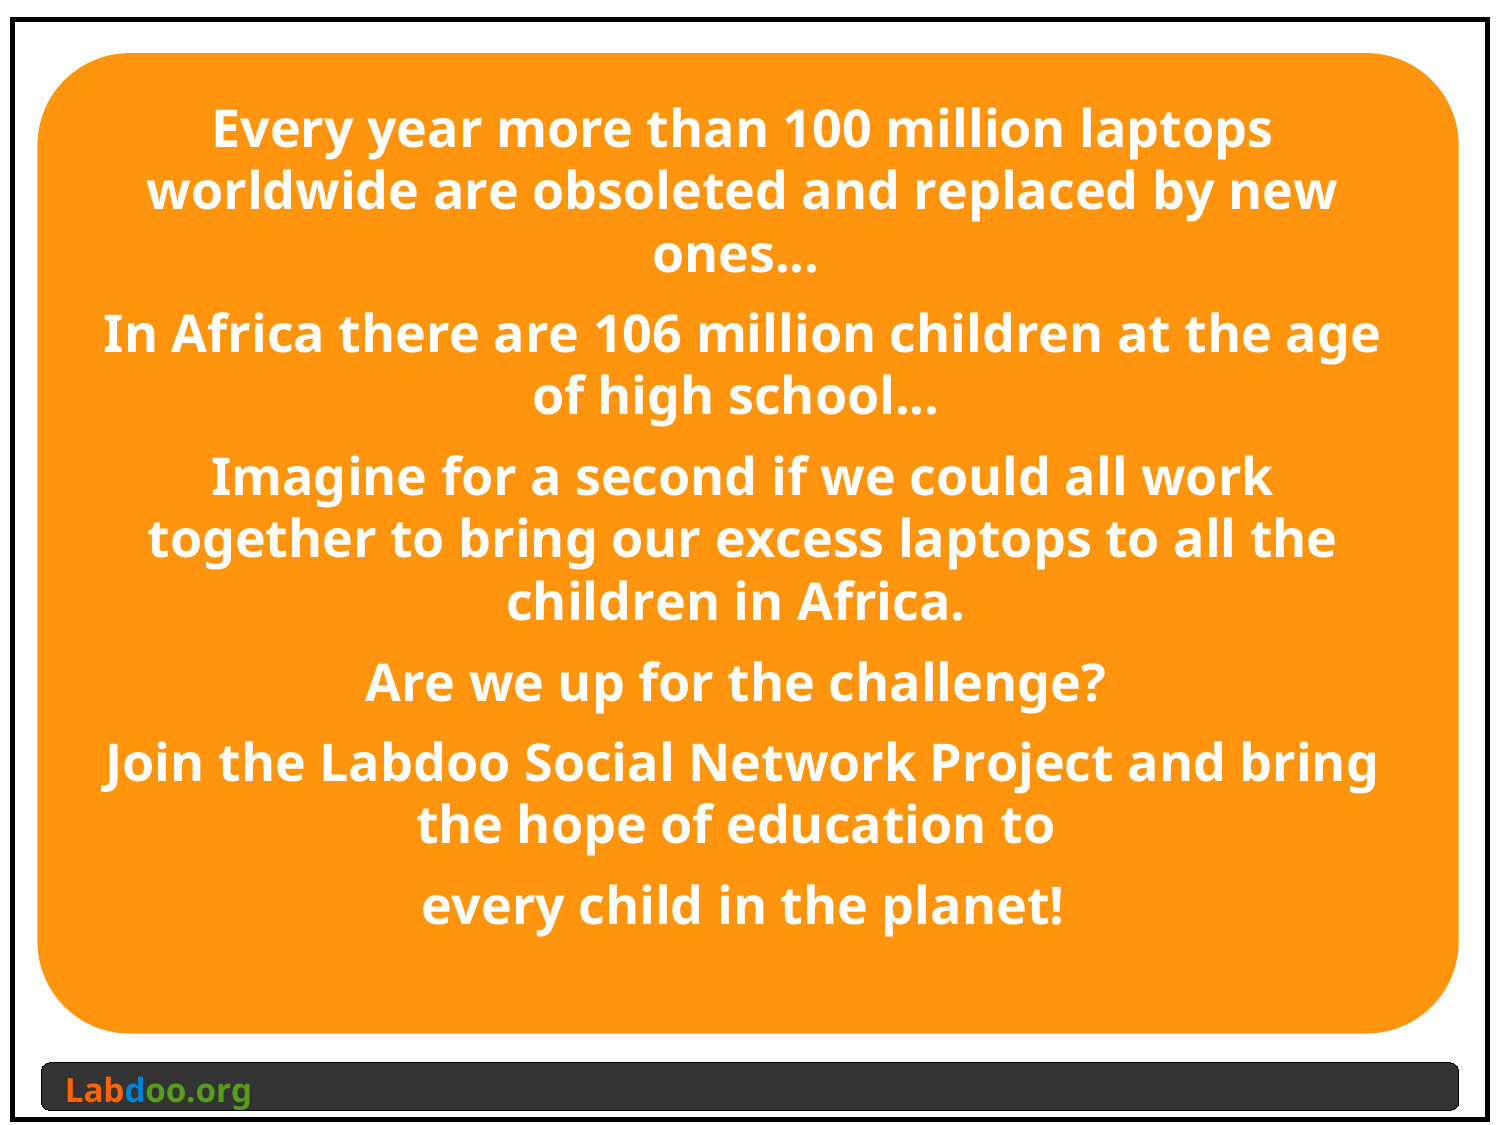

Every year more than 100 million laptops worldwide are obsoleted and replaced by new ones...
In Africa there are 106 million children at the age of high school...
Imagine for a second if we could all work together to bring our excess laptops to all the children in Africa.
Are we up for the challenge?
Join the Labdoo Social Network Project and bring the hope of education to
every child in the planet!